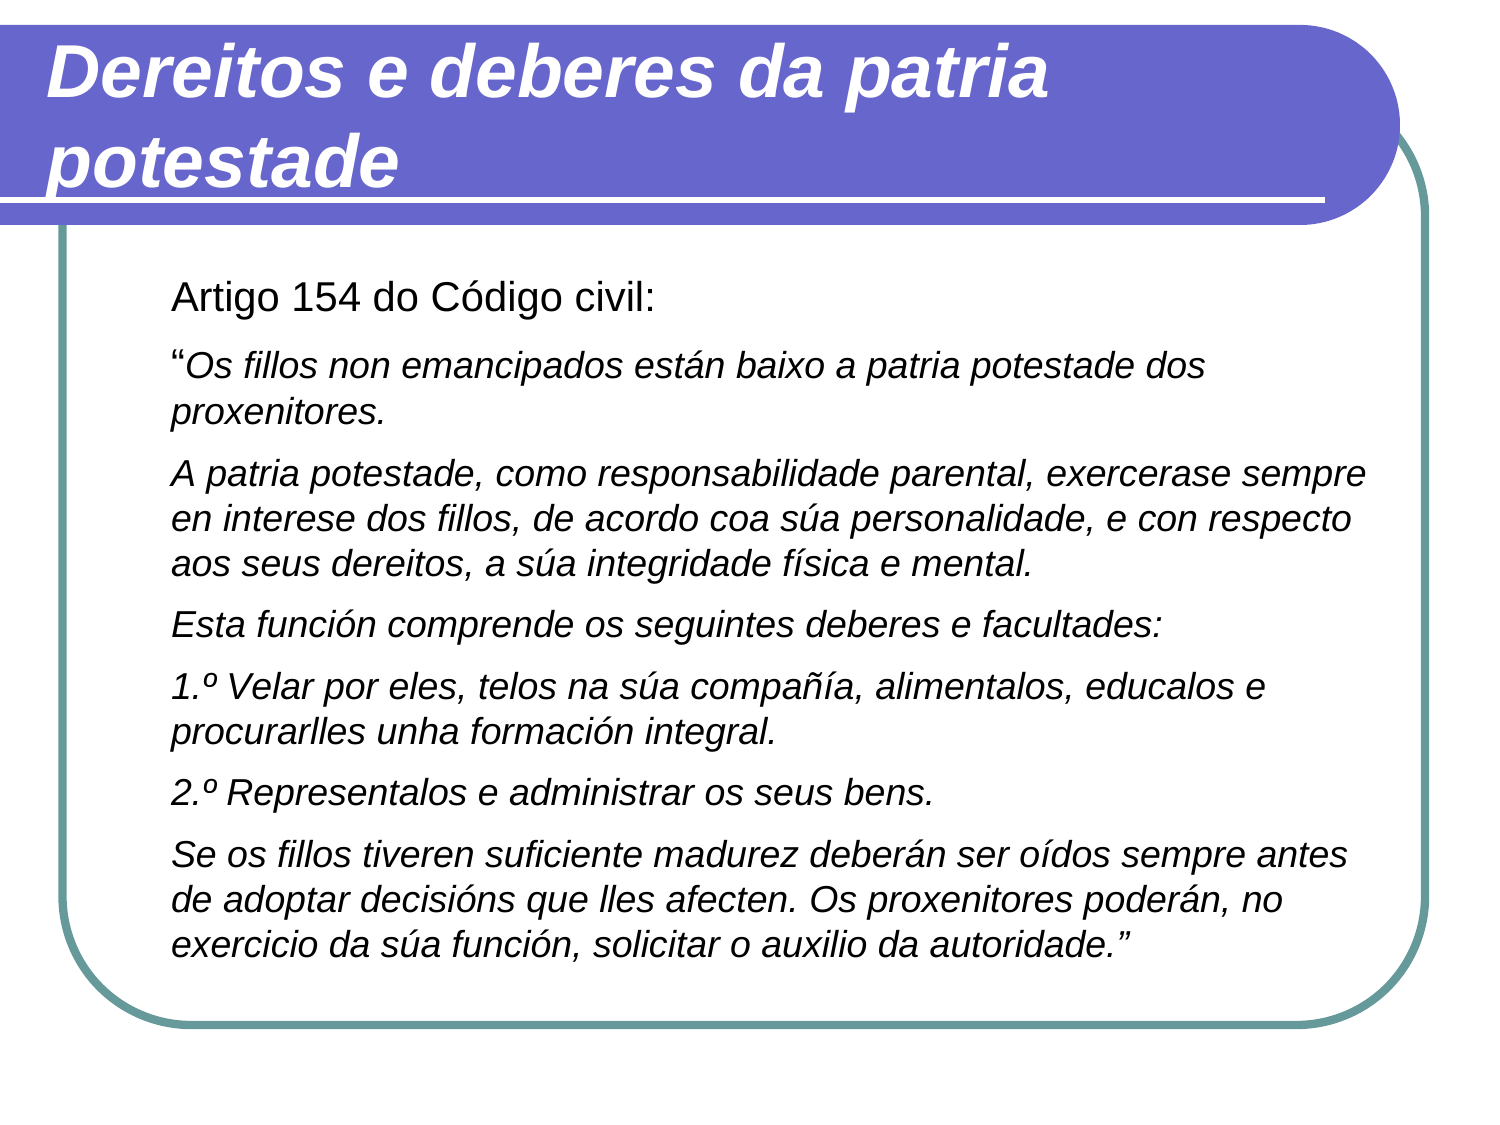

# Dereitos e deberes da patria potestade
Artigo 154 do Código civil:
“Os fillos non emancipados están baixo a patria potestade dos proxenitores.
A patria potestade, como responsabilidade parental, exercerase sempre en interese dos fillos, de acordo coa súa personalidade, e con respecto aos seus dereitos, a súa integridade física e mental.
Esta función comprende os seguintes deberes e facultades:
1.º Velar por eles, telos na súa compañía, alimentalos, educalos e procurarlles unha formación integral.
2.º Representalos e administrar os seus bens.
Se os fillos tiveren suficiente madurez deberán ser oídos sempre antes de adoptar decisións que lles afecten. Os proxenitores poderán, no exercicio da súa función, solicitar o auxilio da autoridade.”